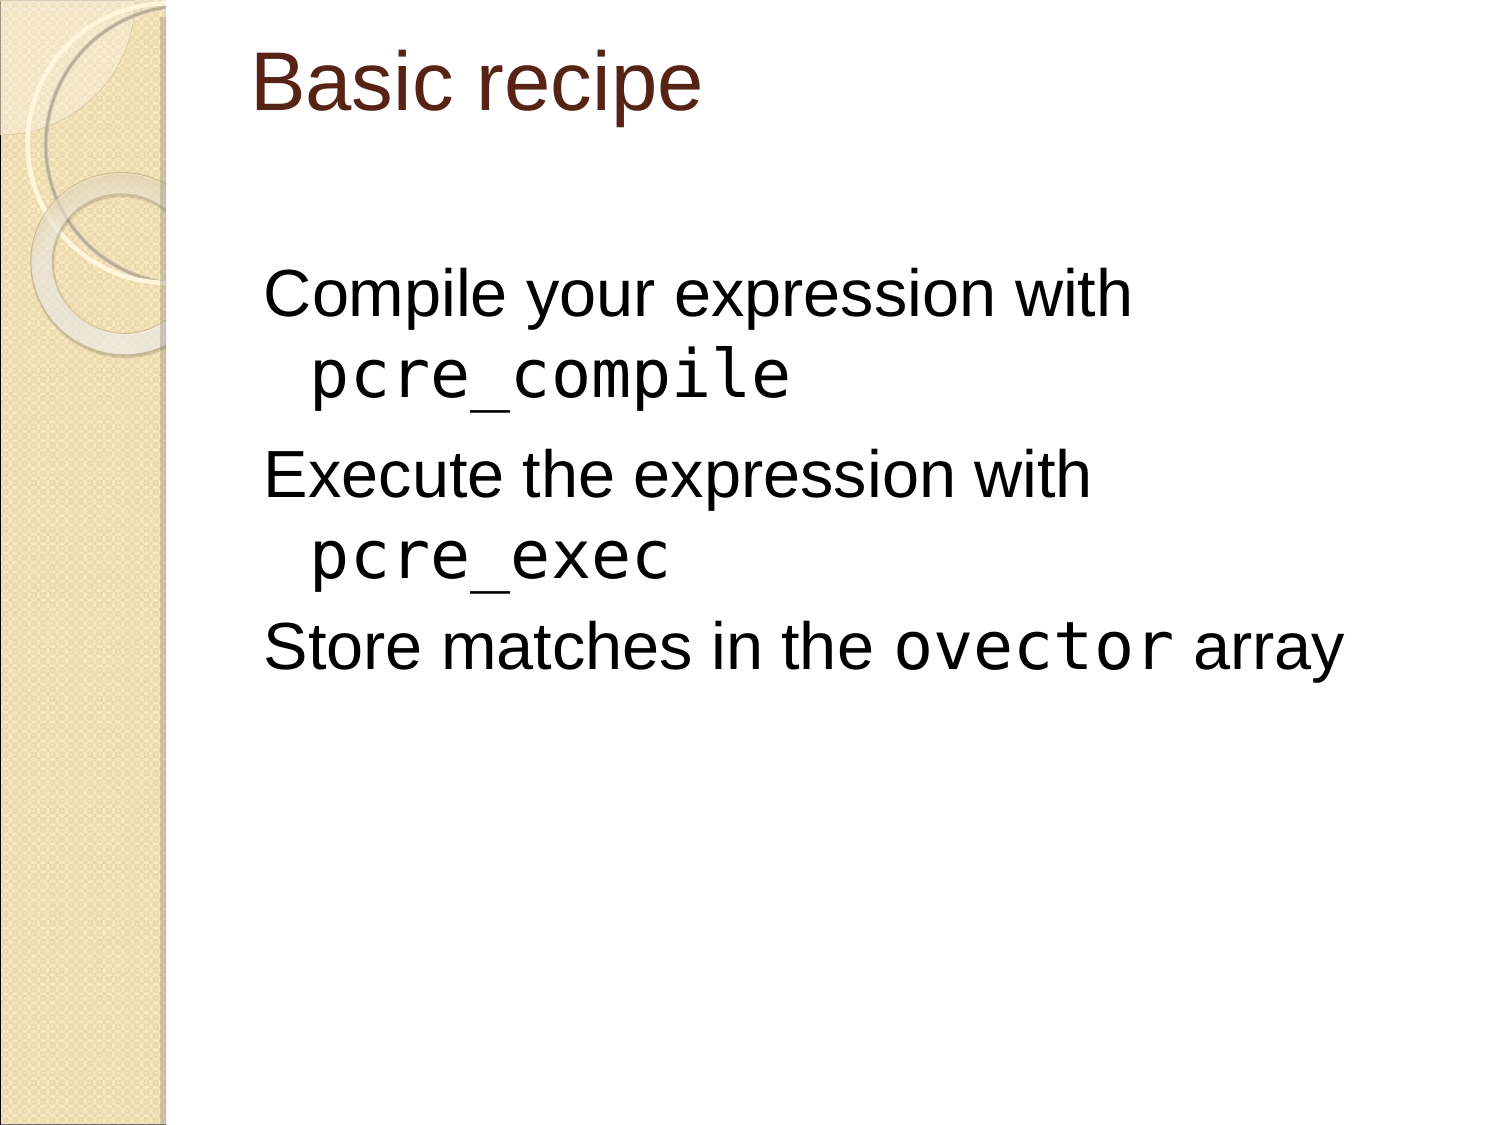

# Basic recipe
Compile your expression with pcre_compile
Execute the expression with pcre_exec
Store matches in the ovector array